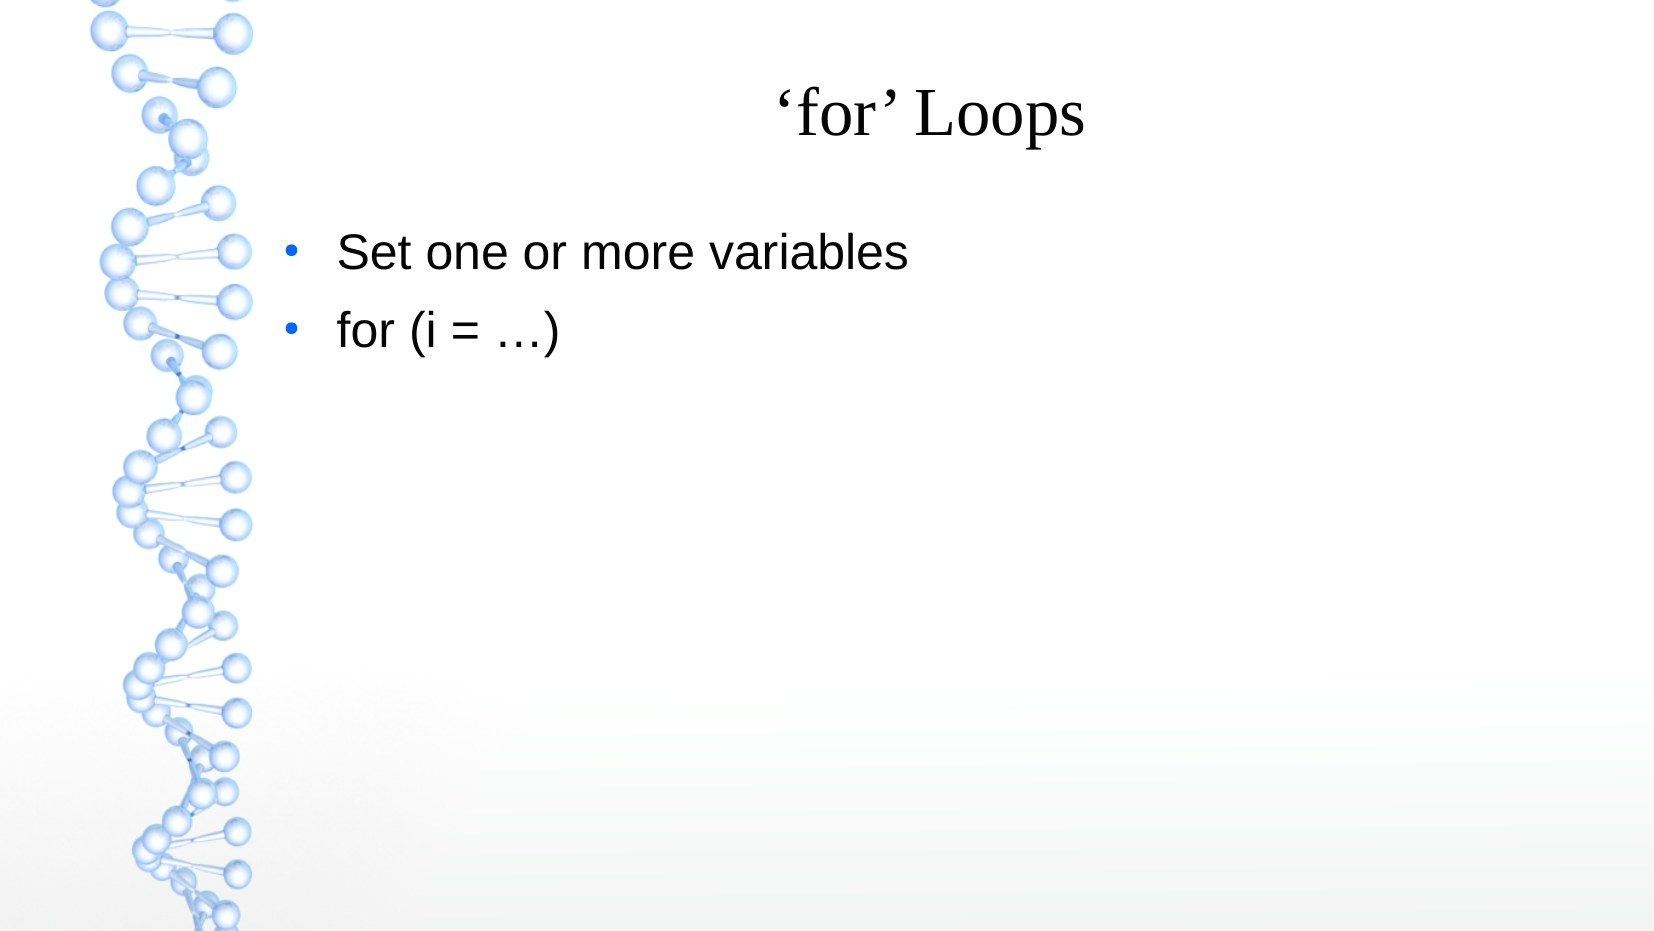

# ‘for’ Loops
Set one or more variables
for (i = …)